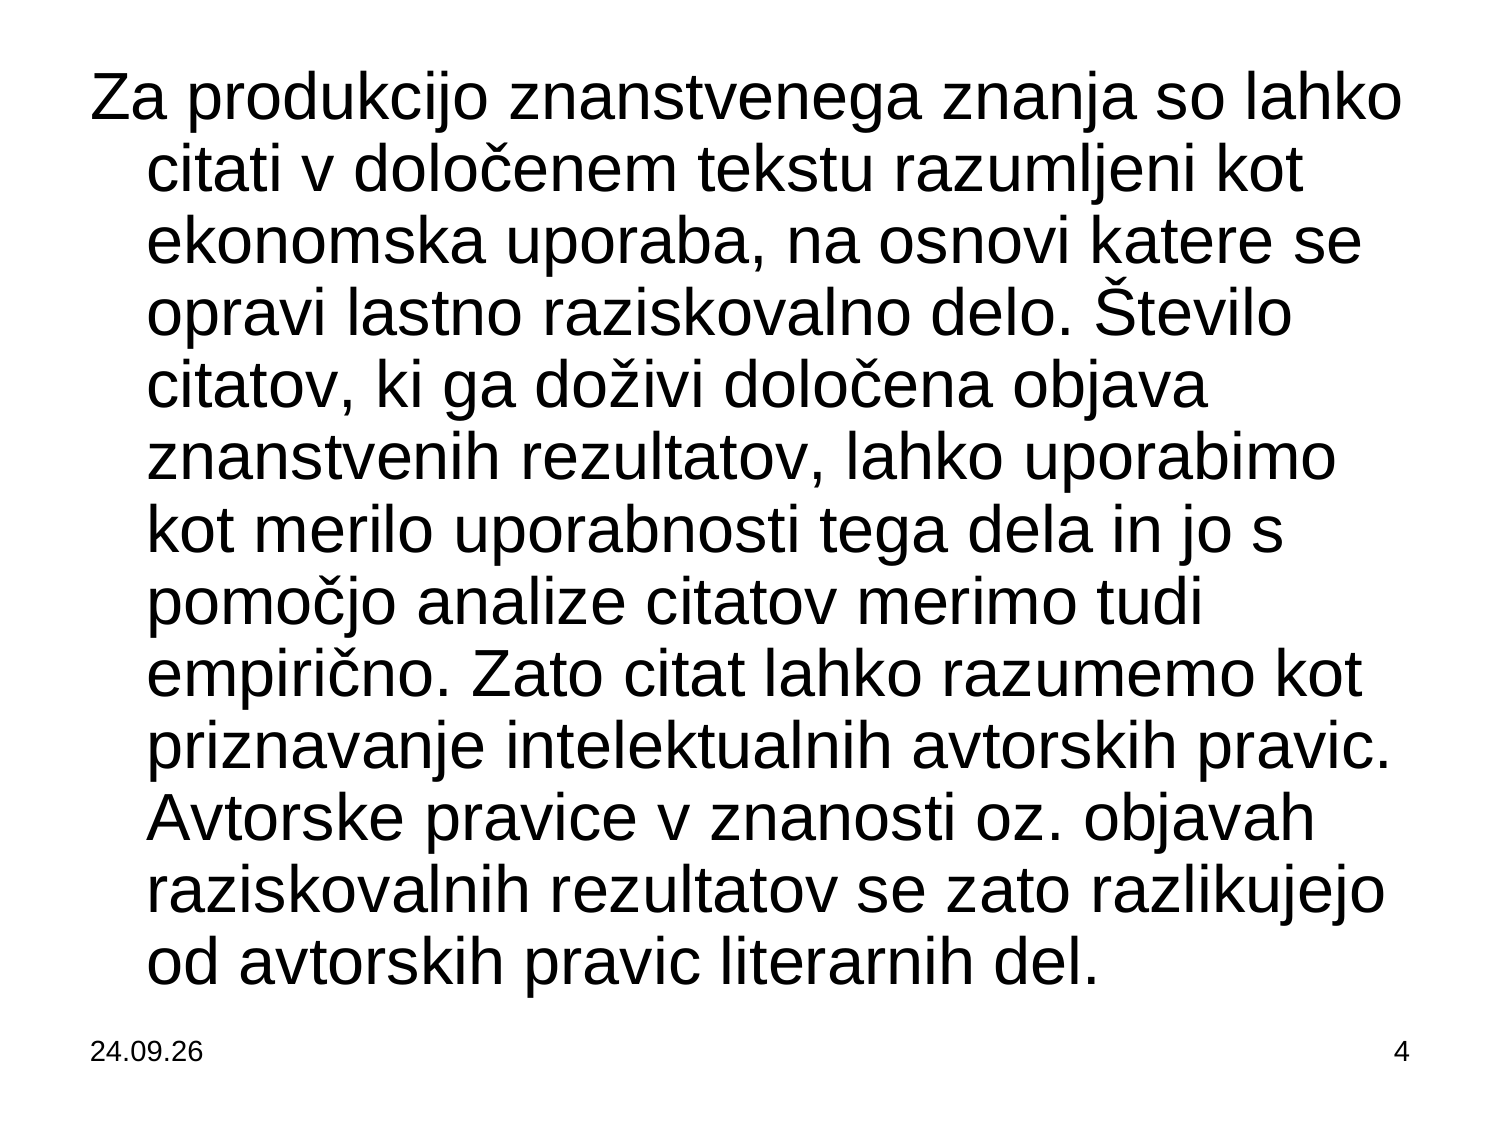

# Za produkcijo znanstvenega znanja so lahko citati v določenem tekstu razumljeni kot ekonomska uporaba, na osnovi katere se opravi lastno raziskovalno delo. Število citatov, ki ga doživi določena objava znanstvenih rezultatov, lahko uporabimo kot merilo uporabnosti tega dela in jo s pomočjo analize citatov merimo tudi empirično. Zato citat lahko razumemo kot priznavanje intelektualnih avtorskih pravic. Avtorske pravice v znanosti oz. objavah raziskovalnih rezultatov se zato razlikujejo od avtorskih pravic literarnih del.